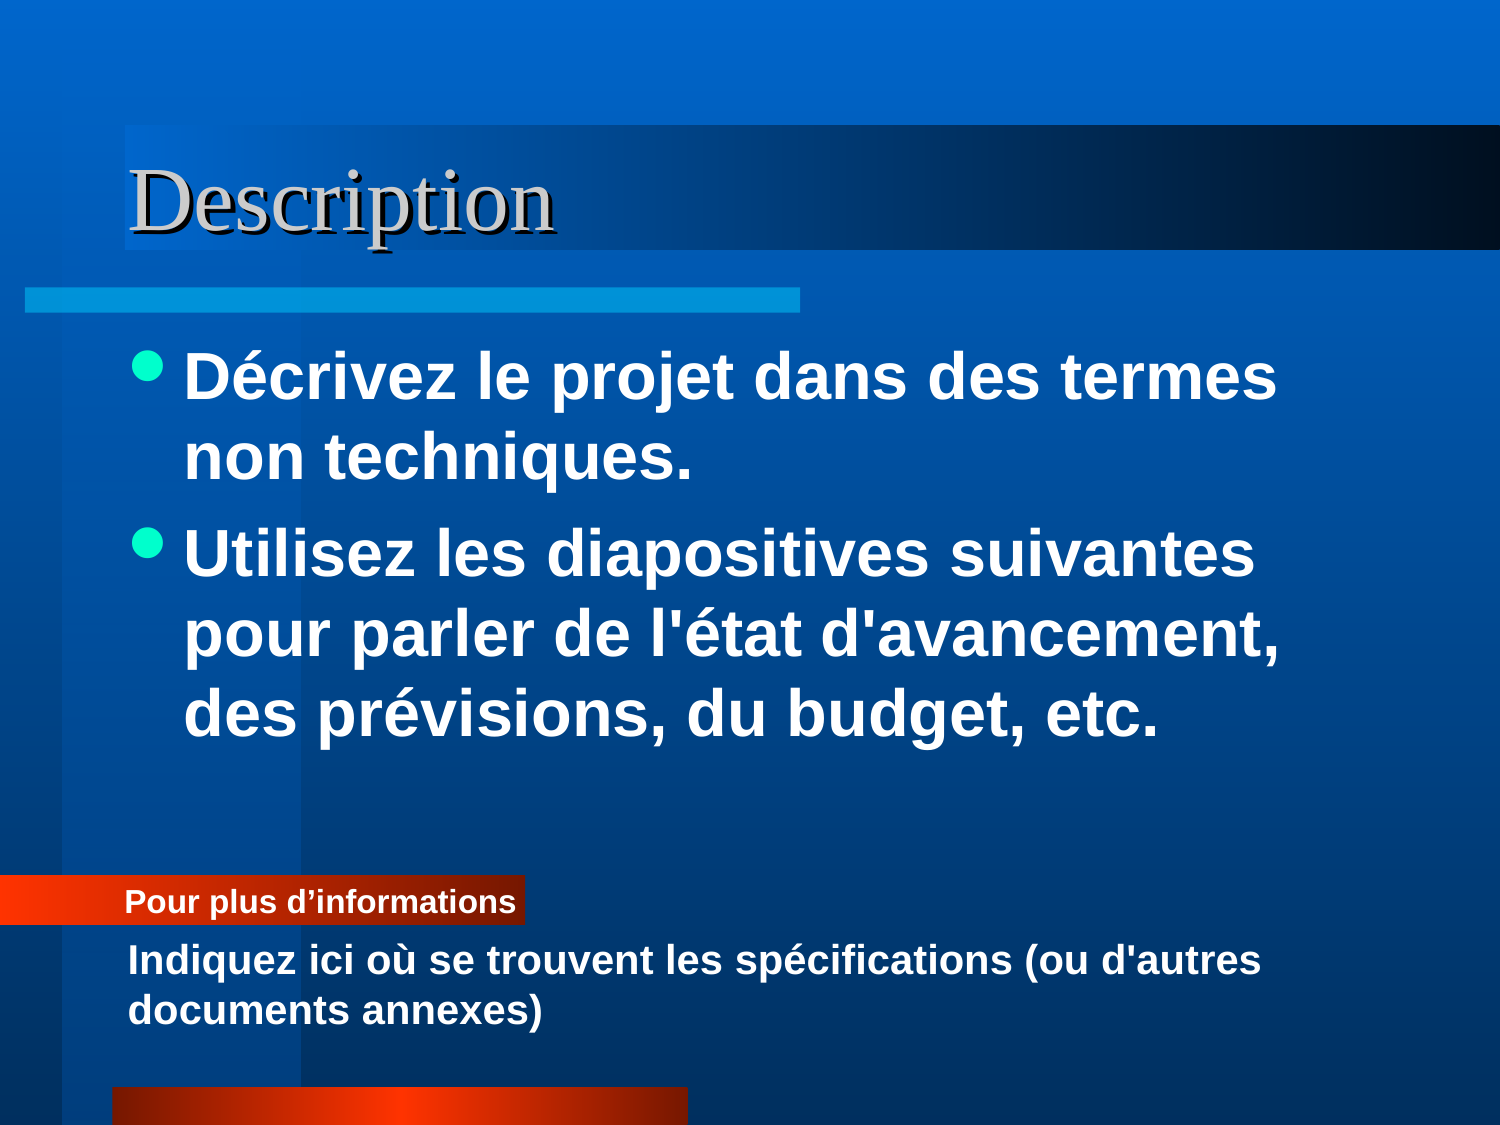

# Description
Décrivez le projet dans des termes non techniques.
Utilisez les diapositives suivantes pour parler de l'état d'avancement, des prévisions, du budget, etc.
Pour plus d’informations
Indiquez ici où se trouvent les spécifications (ou d'autres documents annexes)